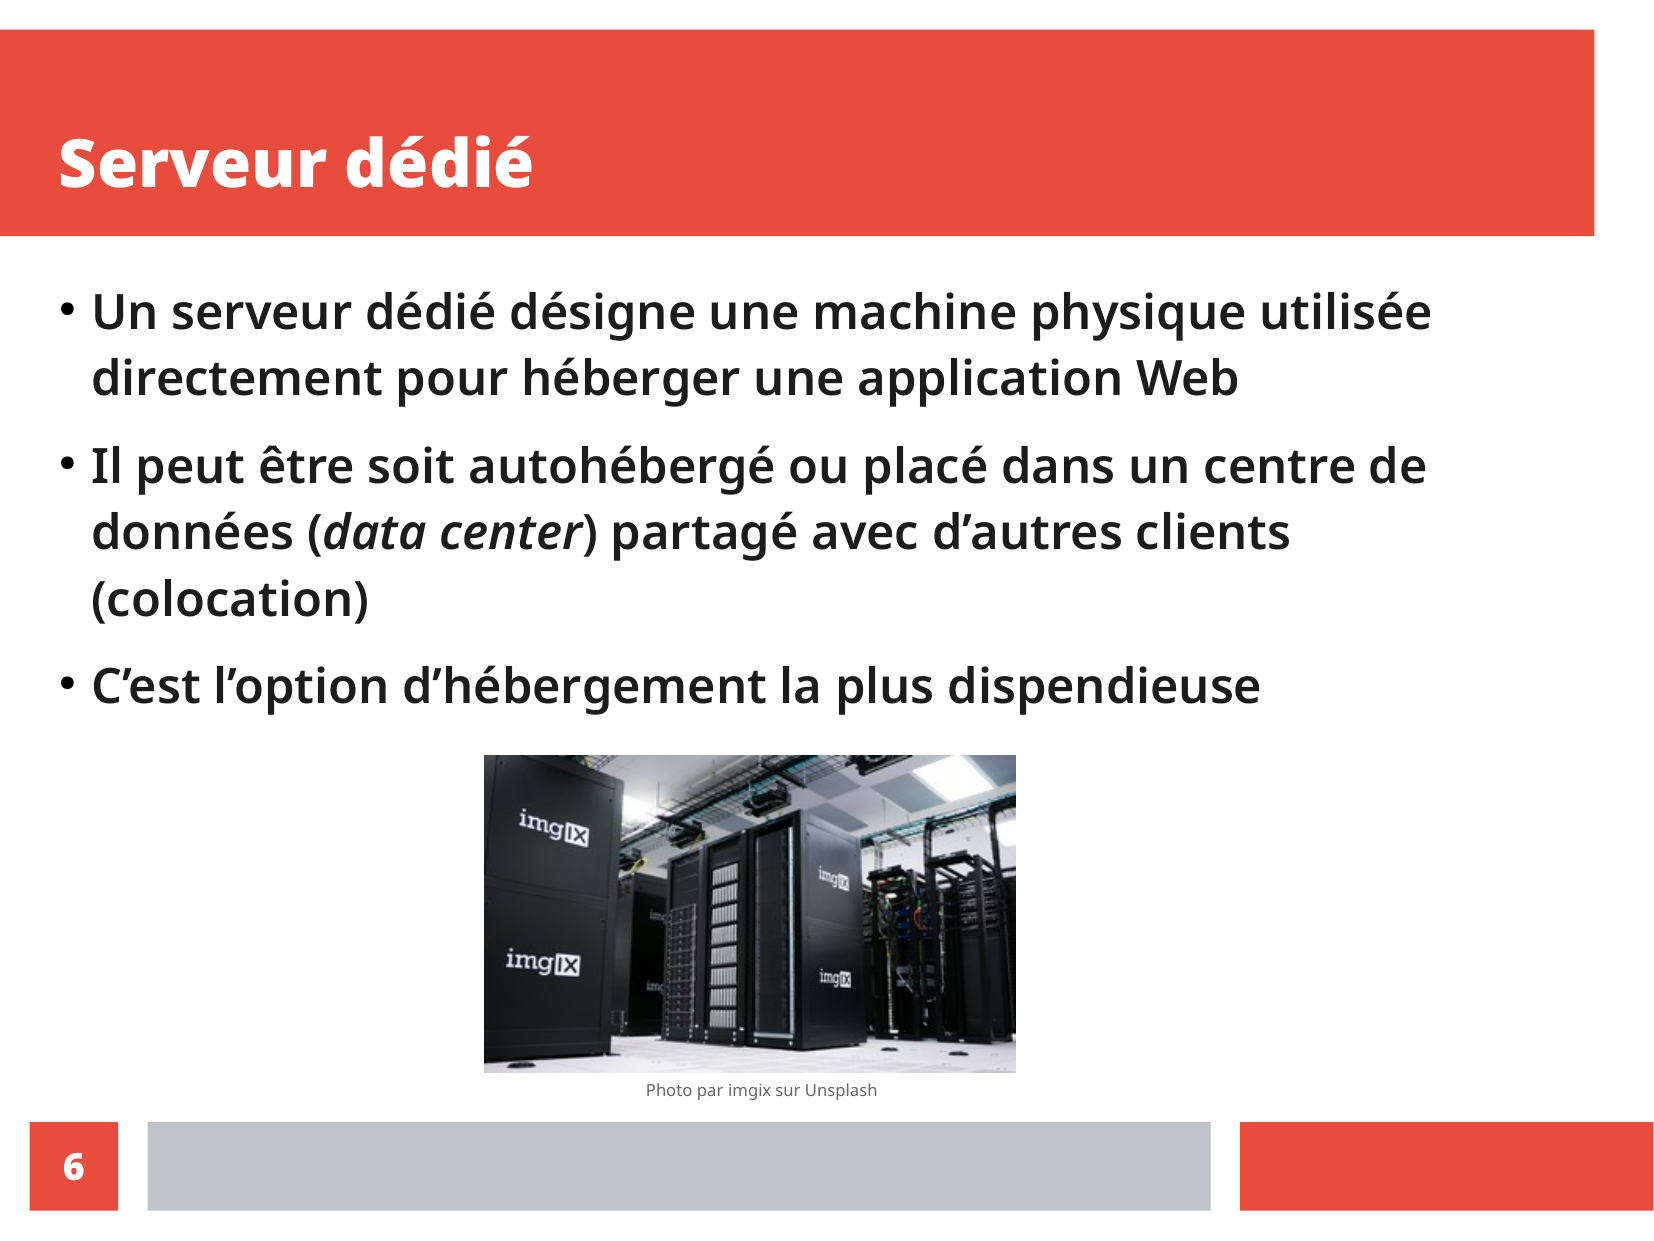

# Serveur dédié
Un serveur dédié désigne une machine physique utilisée directement pour héberger une application Web
Il peut être soit autohébergé ou placé dans un centre de données (data center) partagé avec d’autres clients (colocation)
C’est l’option d’hébergement la plus dispendieuse
Photo par imgix sur Unsplash
6